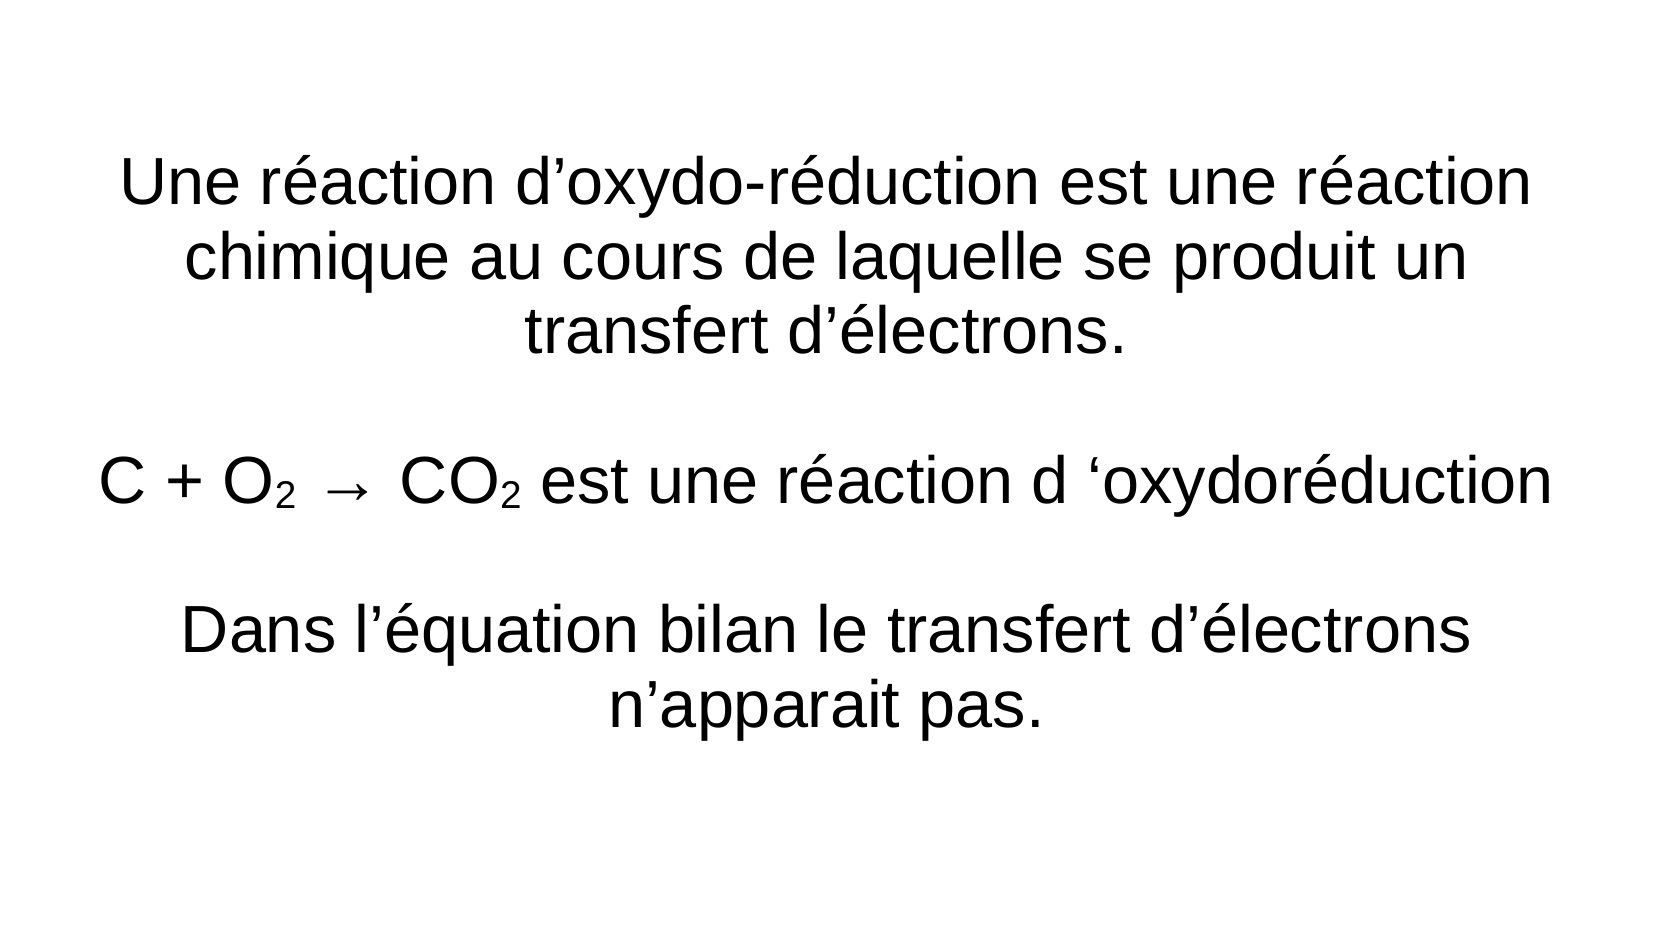

# Une réaction d’oxydo-réduction est une réaction chimique au cours de laquelle se produit un transfert d’électrons.
C + O2 → CO2 est une réaction d ‘oxydoréduction
Dans l’équation bilan le transfert d’électrons n’apparait pas.